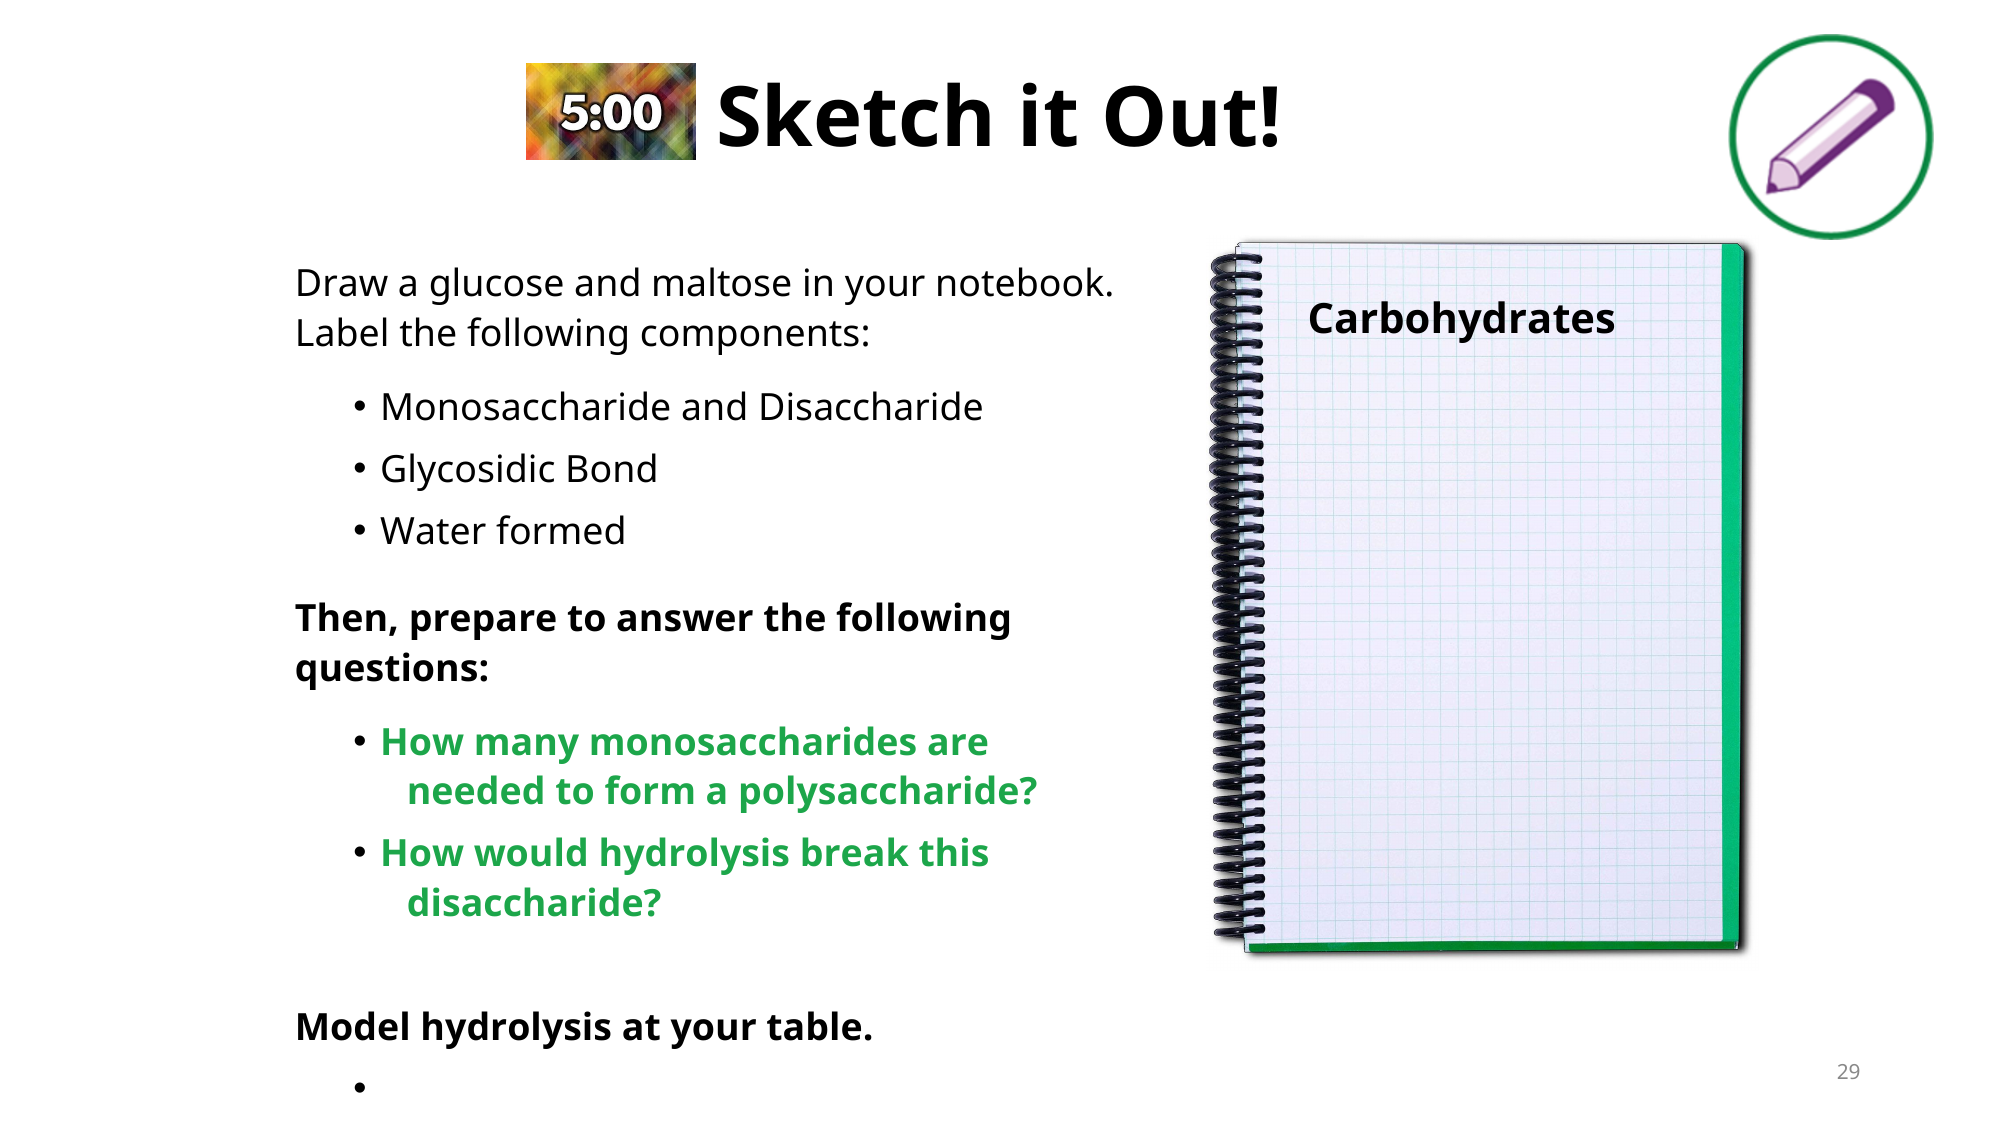

Sketch it Out!
Draw a glucose and maltose in your notebook. Label the following components:
Monosaccharide and Disaccharide
Glycosidic Bond
Water formed
Then, prepare to answer the following questions:
How many monosaccharides are needed to form a polysaccharide?
How would hydrolysis break this disaccharide?
Model hydrolysis at your table.
Carbohydrates